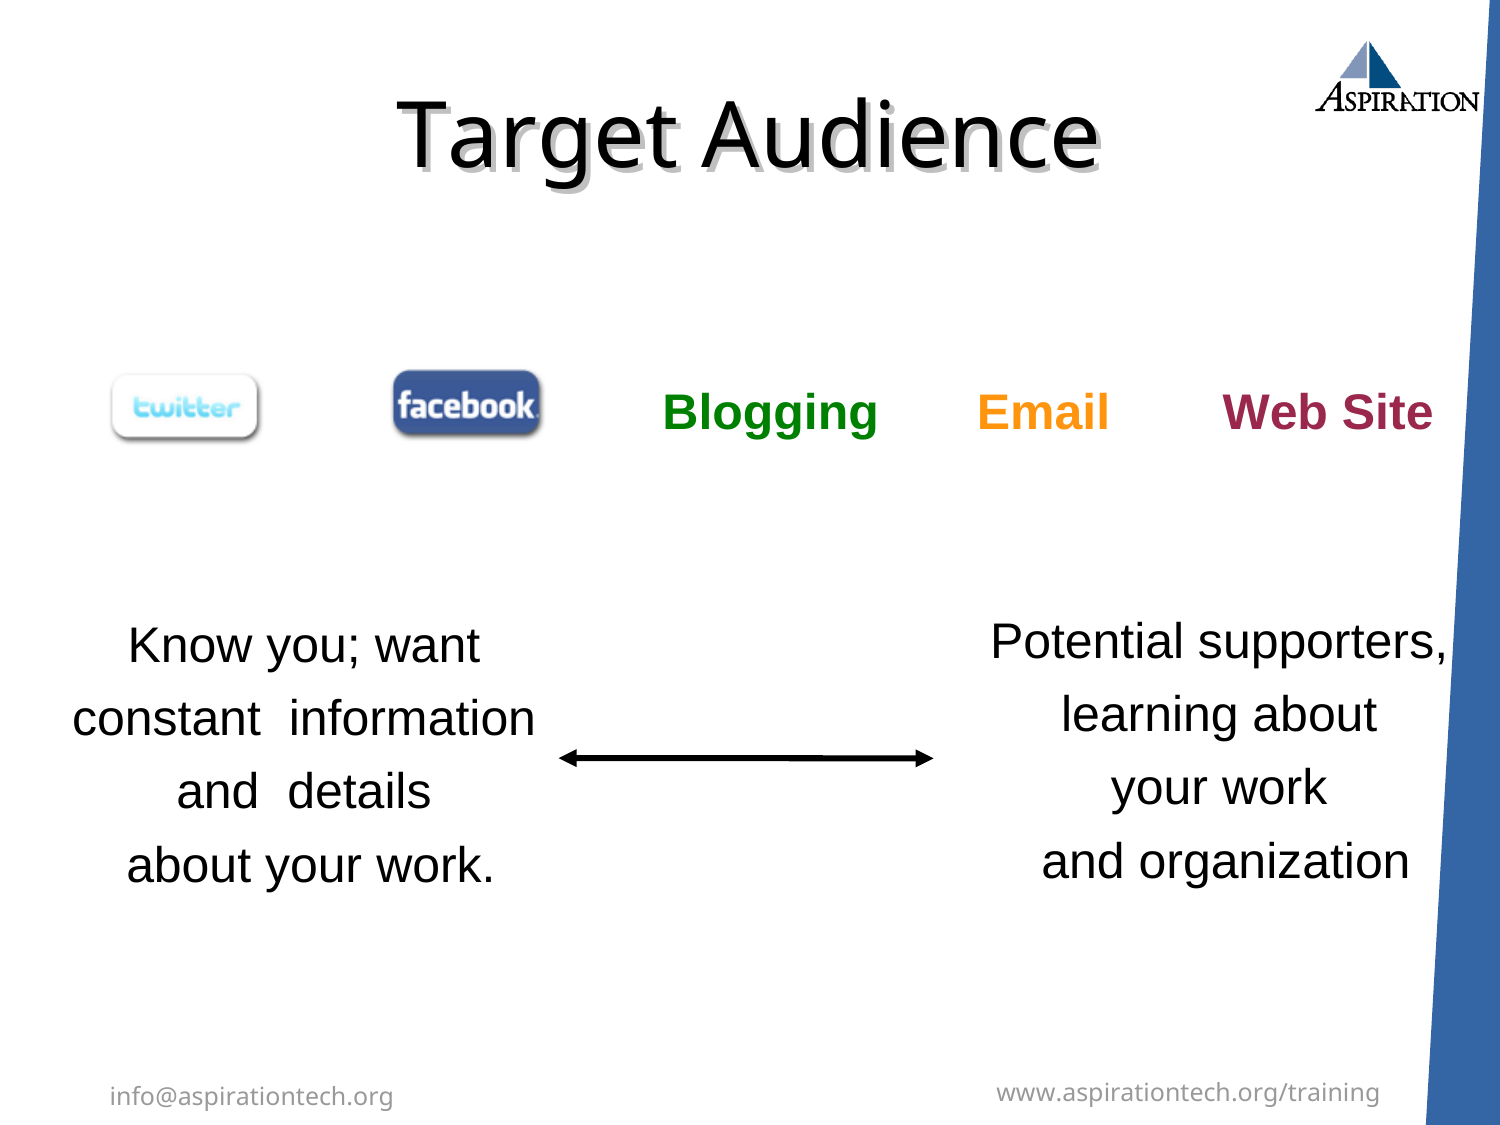

# Target Audience
 Blogging Email Web Site
Potential supporters,
learning about
your work
and organization
Know you; want
constant information
and details
about your work.